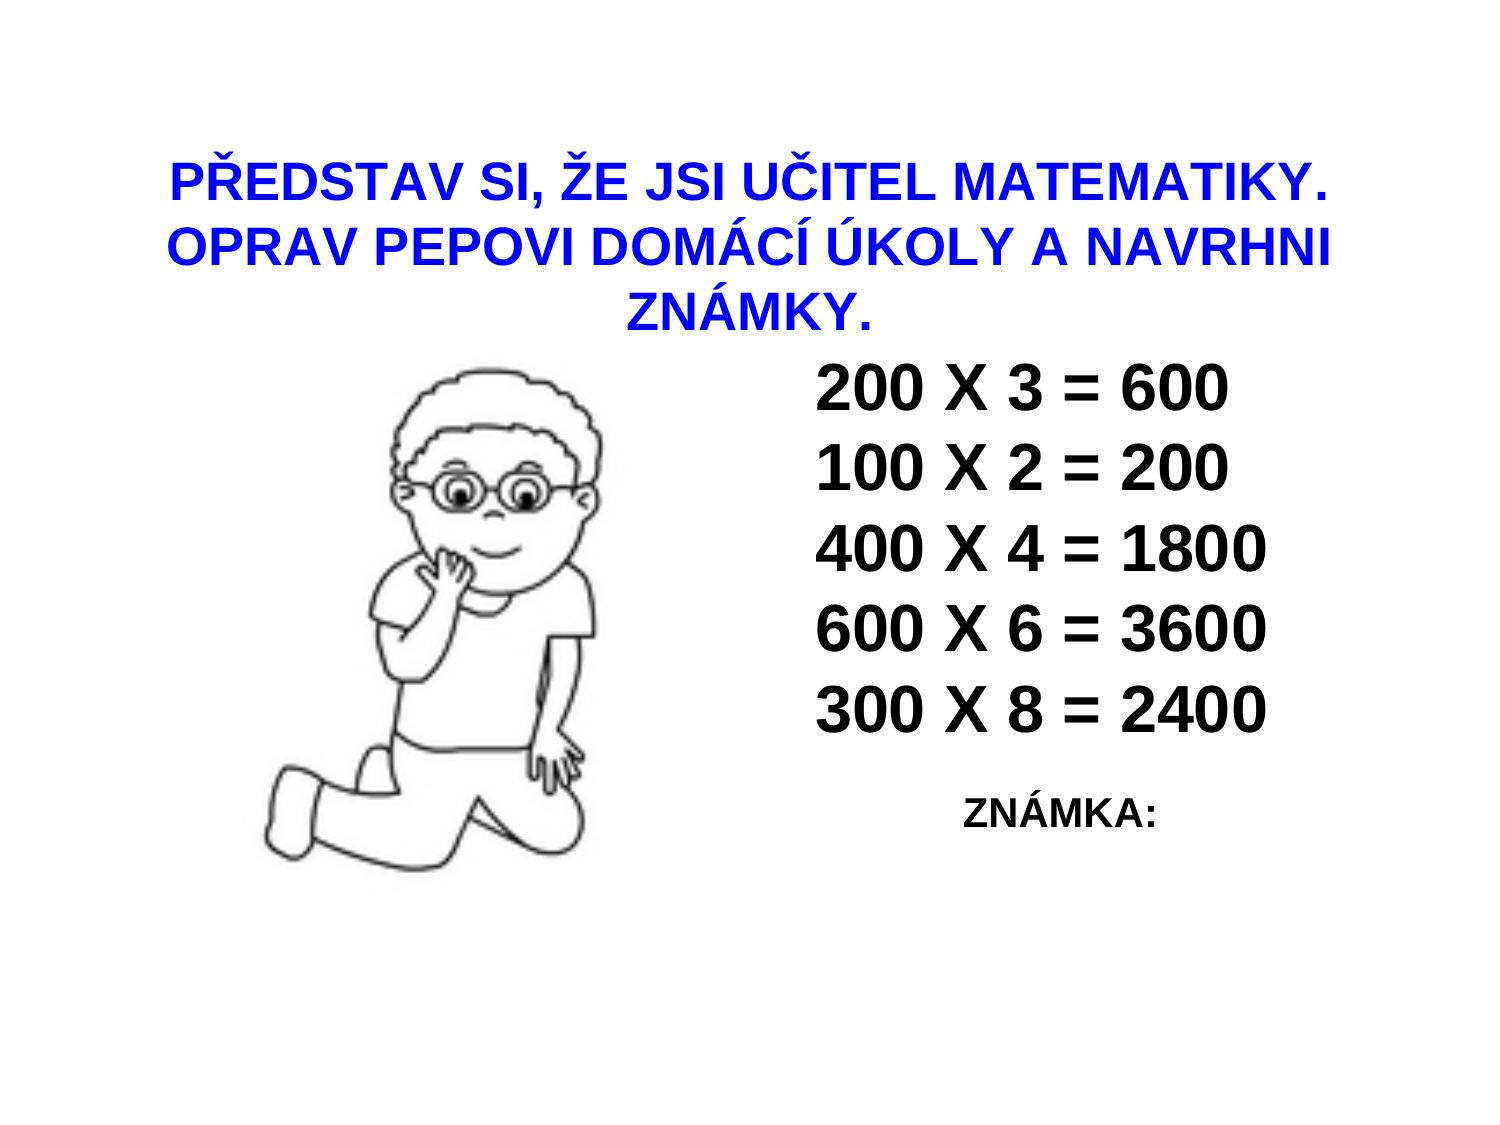

# PŘEDSTAV SI, ŽE JSI UČITEL MATEMATIKY. OPRAV PEPOVI DOMÁCÍ ÚKOLY A NAVRHNI ZNÁMKY.
 200 X 3 = 600
 100 X 2 = 200
 400 X 4 = 1800
 600 X 6 = 3600
 300 X 8 = 2400
 ZNÁMKA: